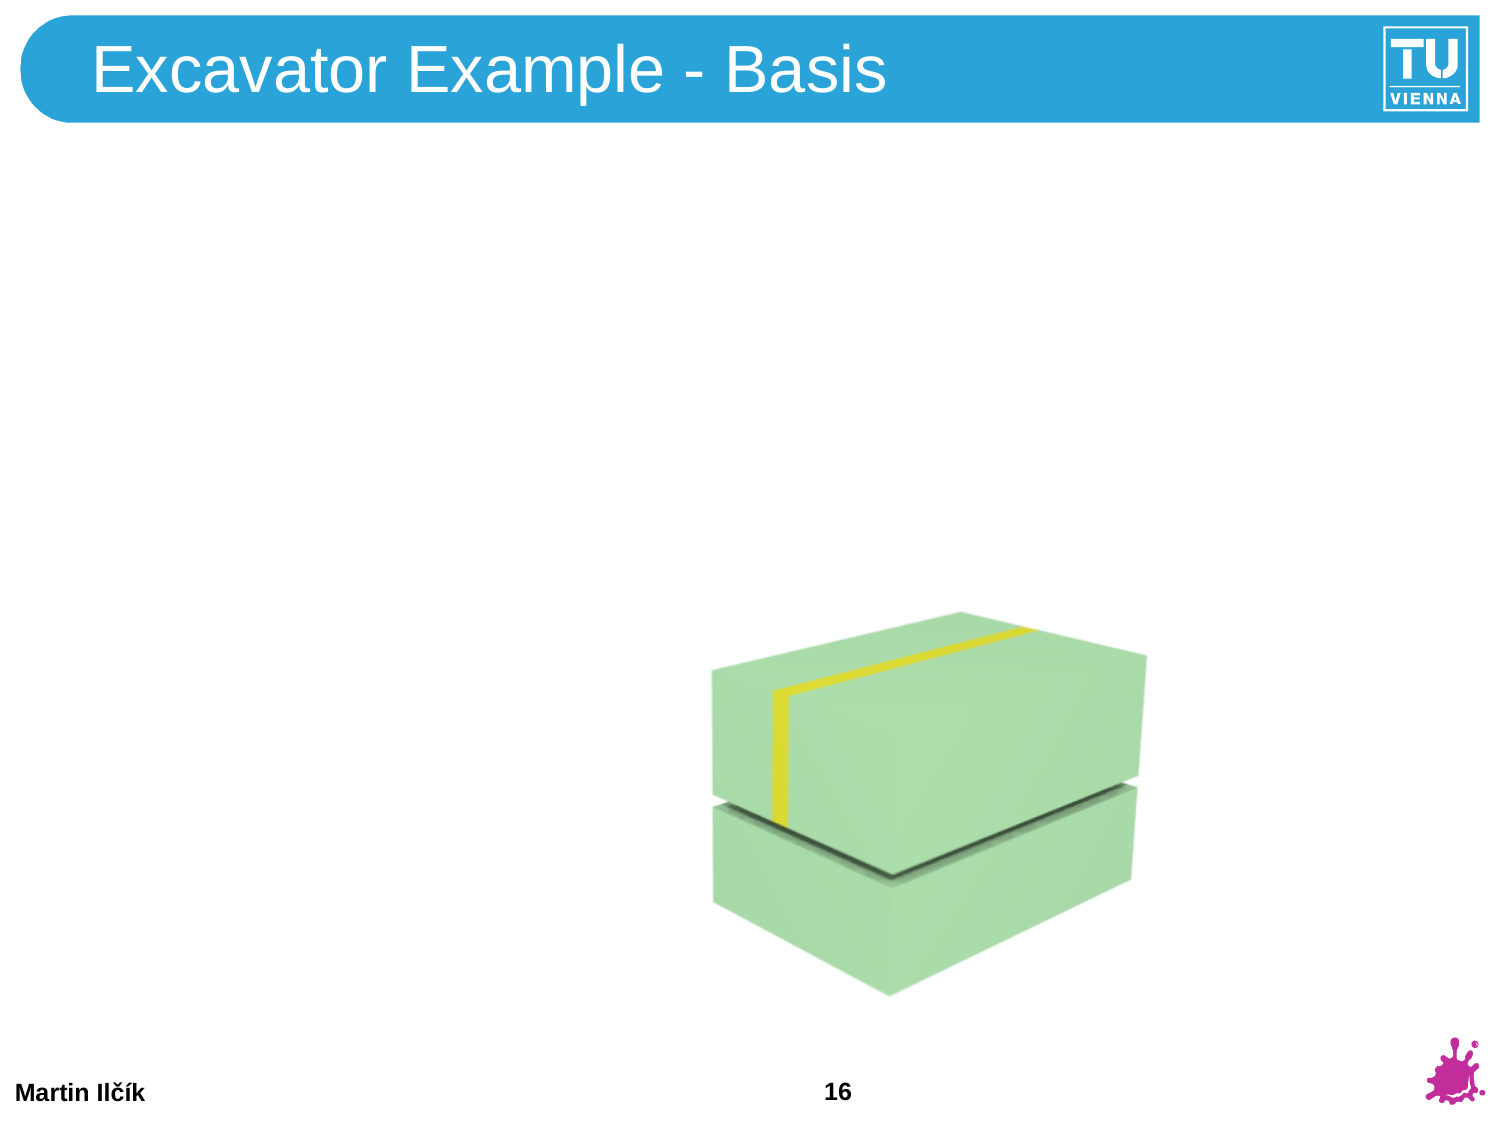

# Excavator Example - Basis
Martin Ilčík